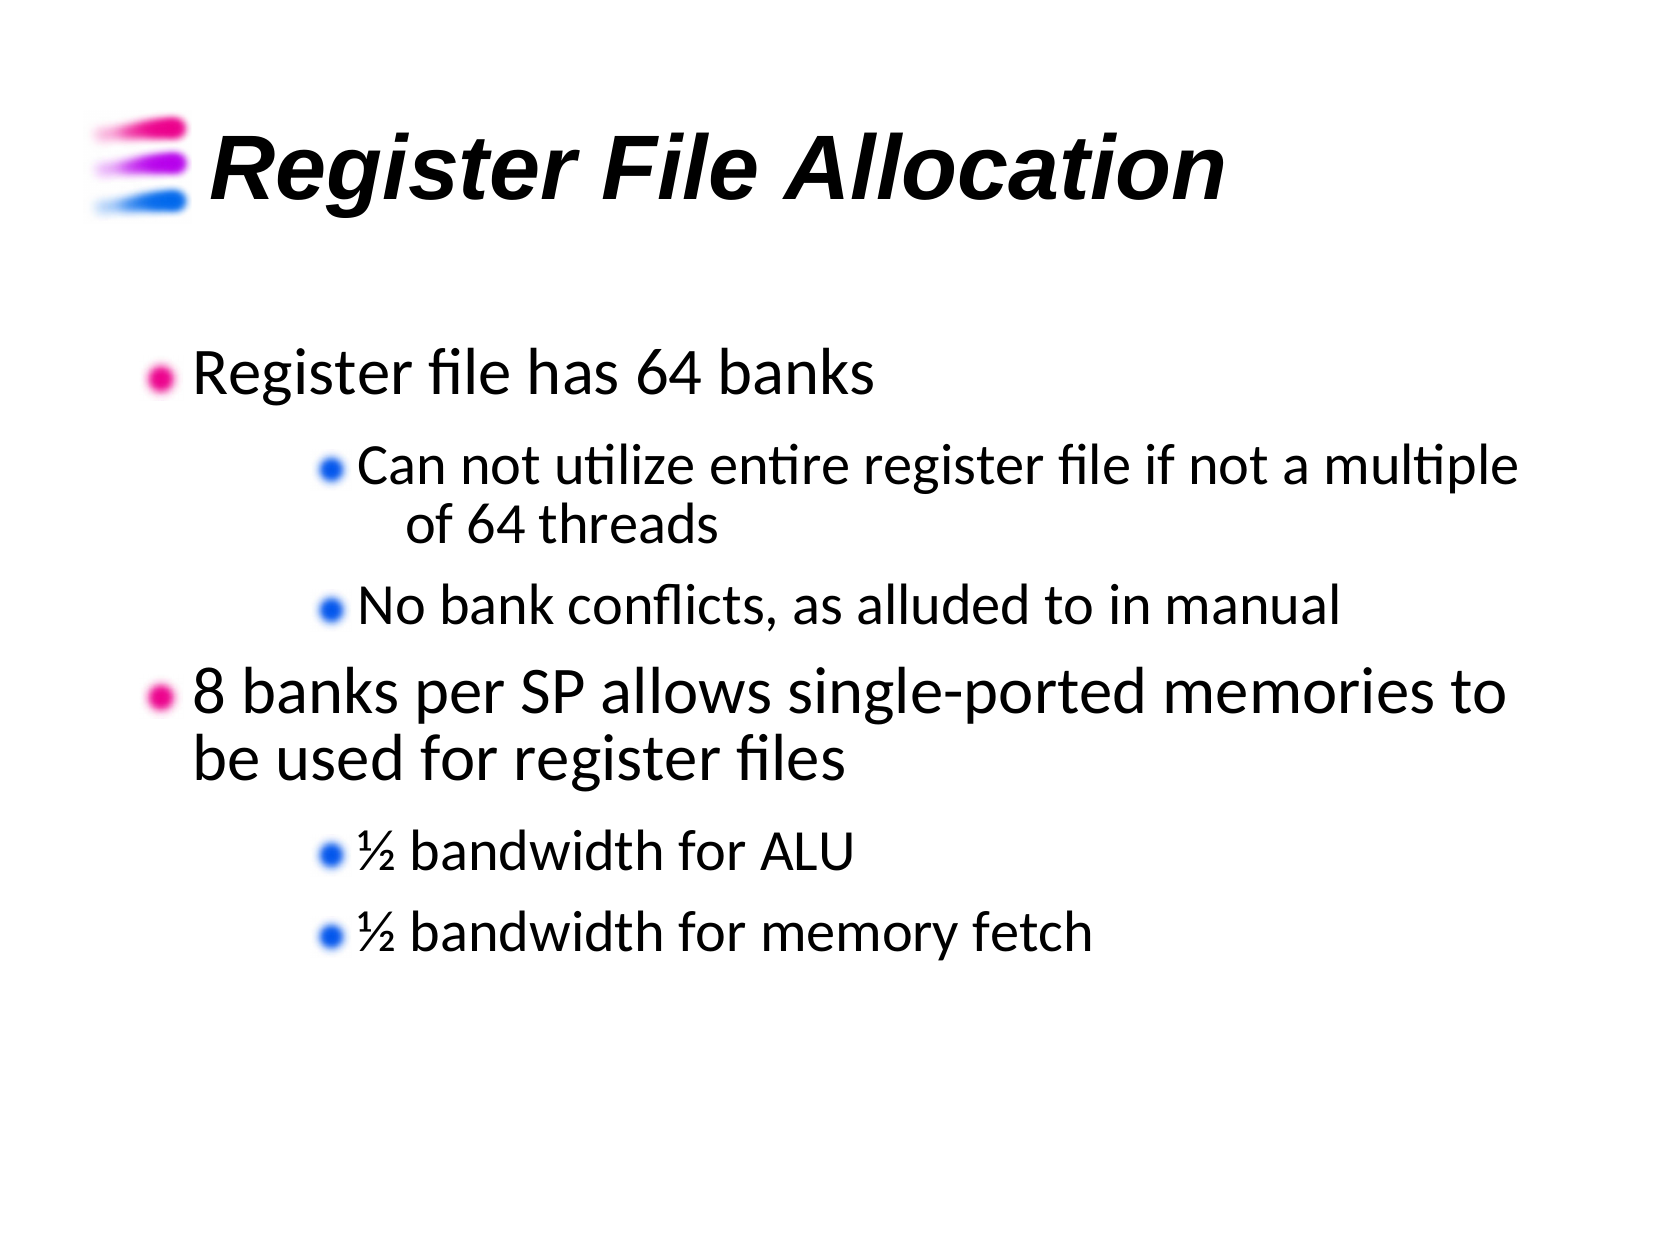

# Register File Allocation
Register file has 64 banks
Can not utilize entire register file if not a multiple of 64 threads
No bank conflicts, as alluded to in manual
8 banks per SP allows single-ported memories to be used for register files
½ bandwidth for ALU
½ bandwidth for memory fetch